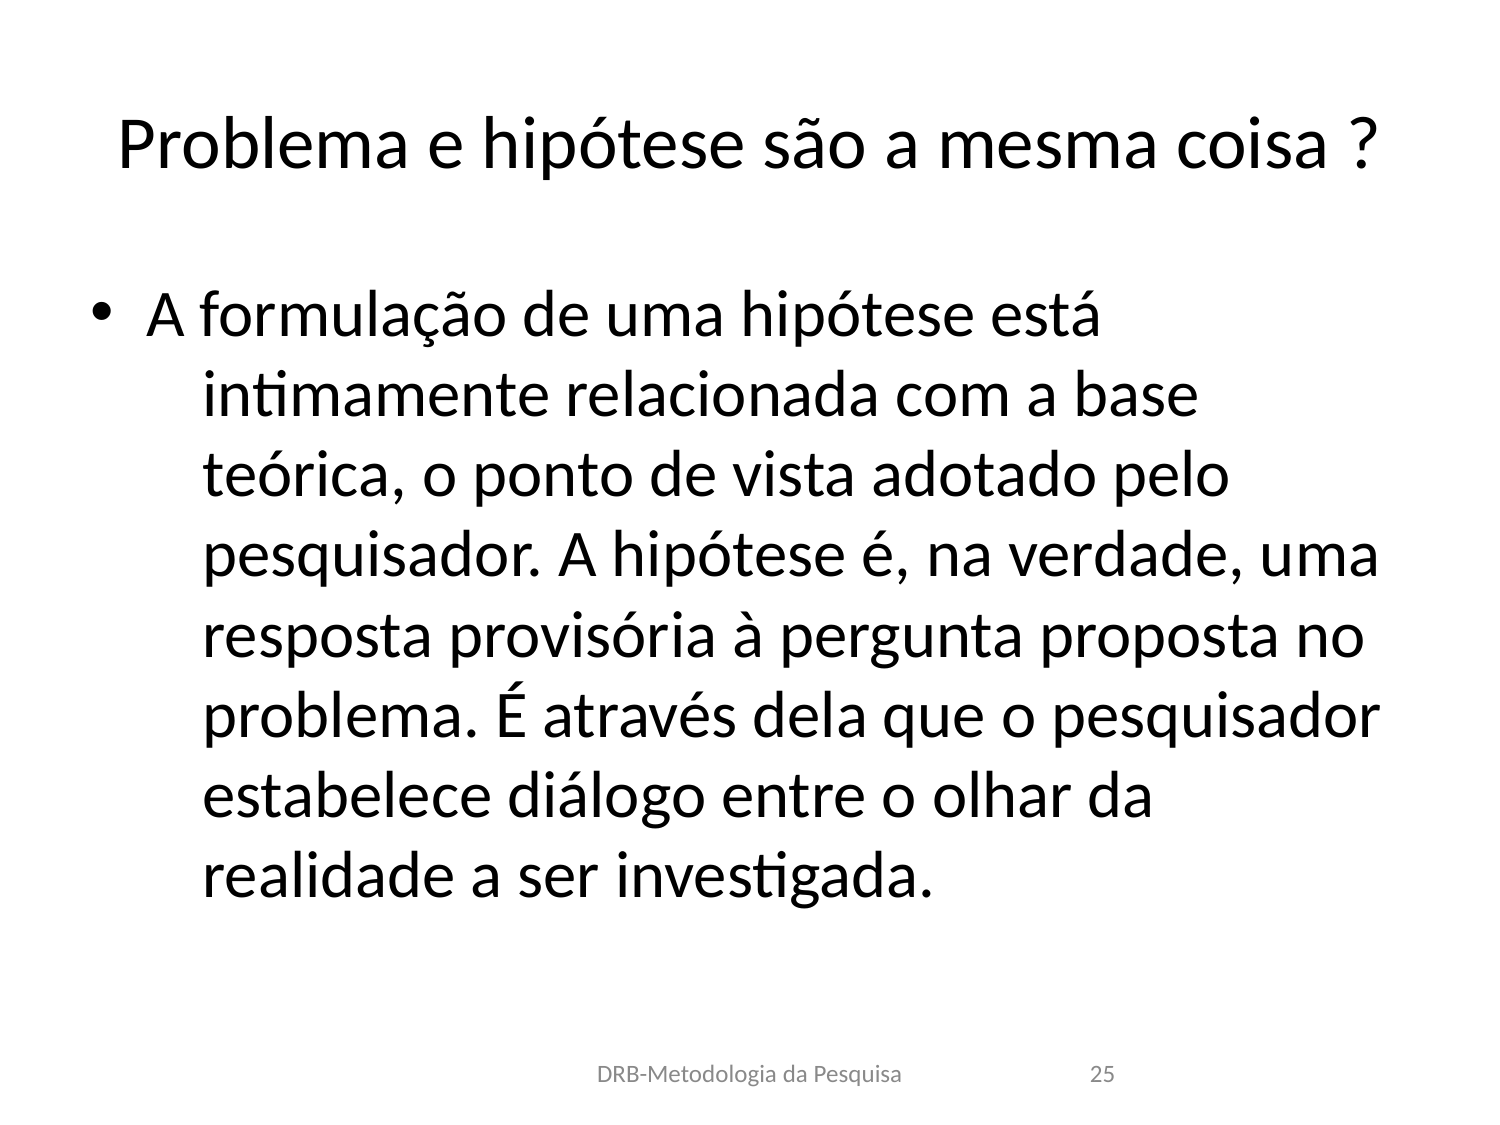

# Problema e hipótese são a mesma coisa ?
A formulação de uma hipótese está intimamente relacionada com a base teórica, o ponto de vista adotado pelo pesquisador. A hipótese é, na verdade, uma resposta provisória à pergunta proposta no problema. É através dela que o pesquisador estabelece diálogo entre o olhar da realidade a ser investigada.
DRB-Metodologia da Pesquisa